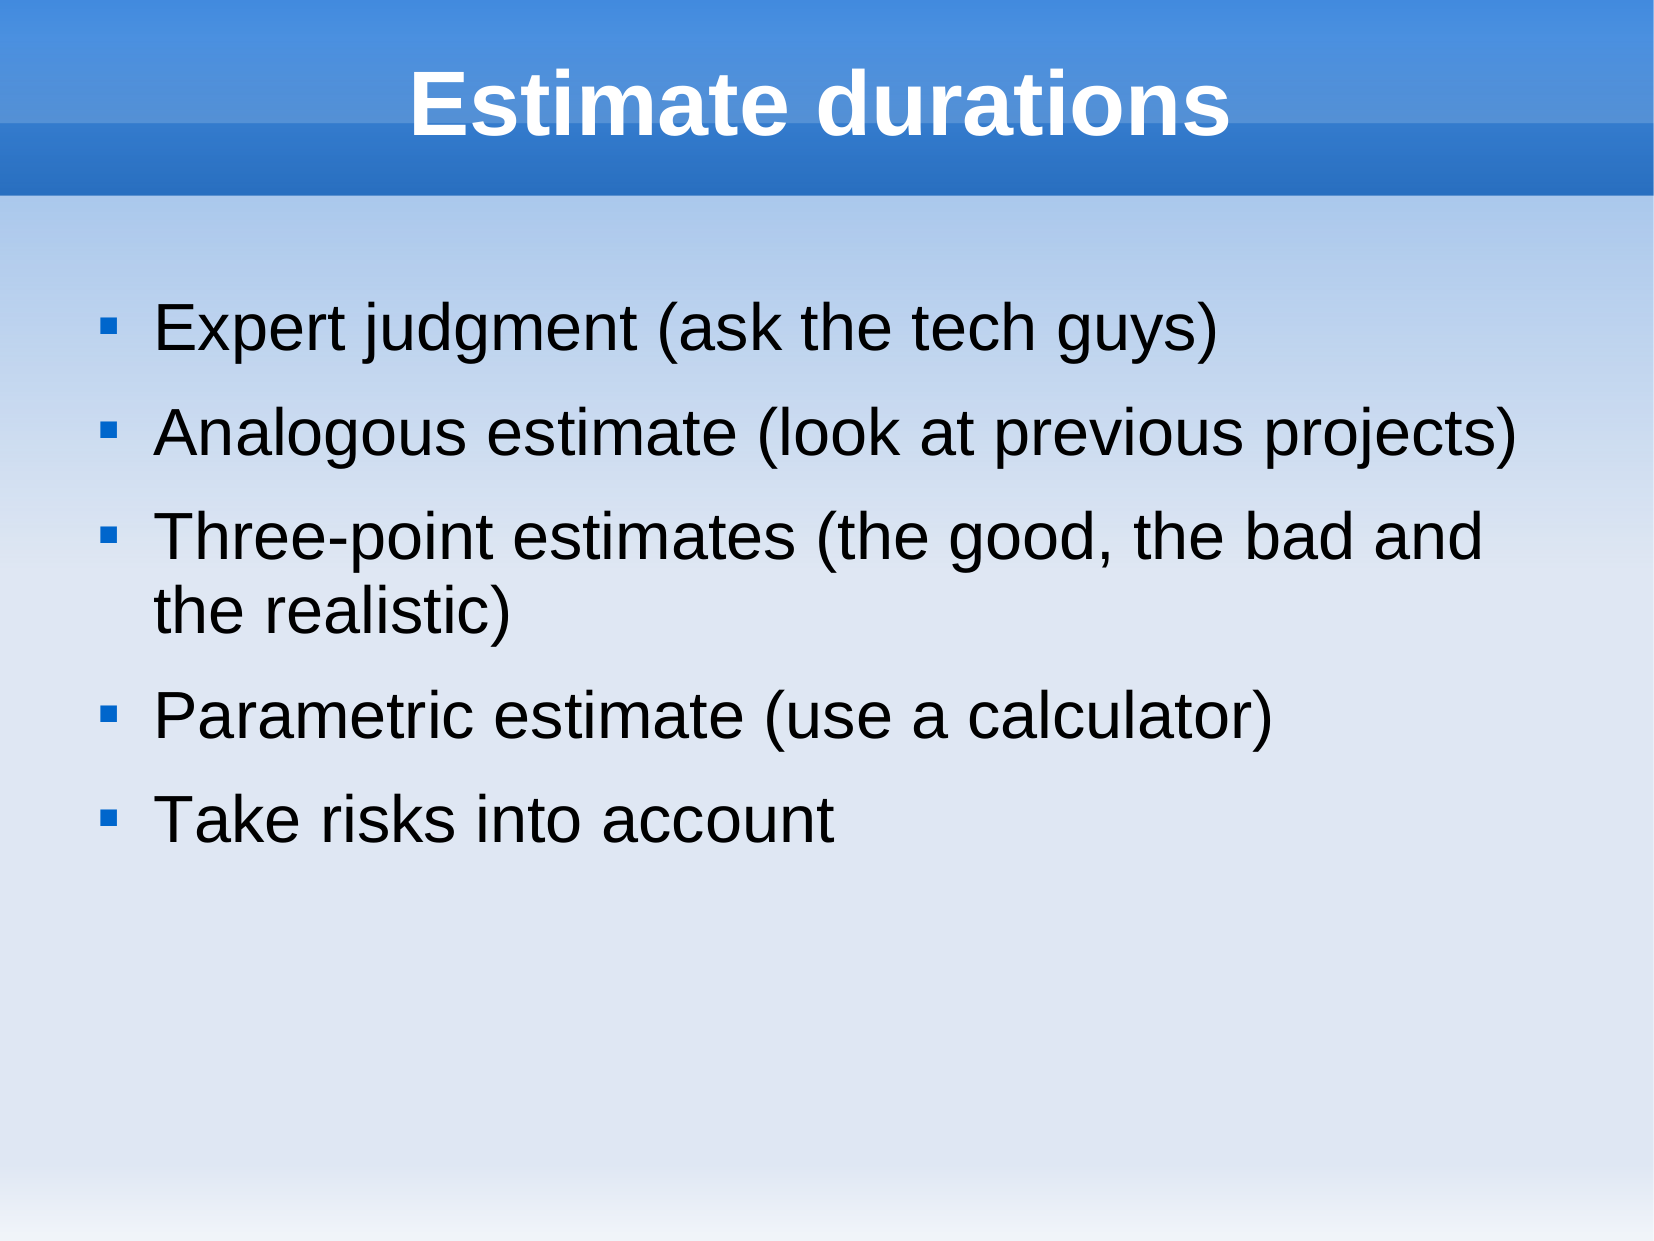

# Estimate durations
Expert judgment (ask the tech guys)
Analogous estimate (look at previous projects)
Three-point estimates (the good, the bad and the realistic)
Parametric estimate (use a calculator)
Take risks into account